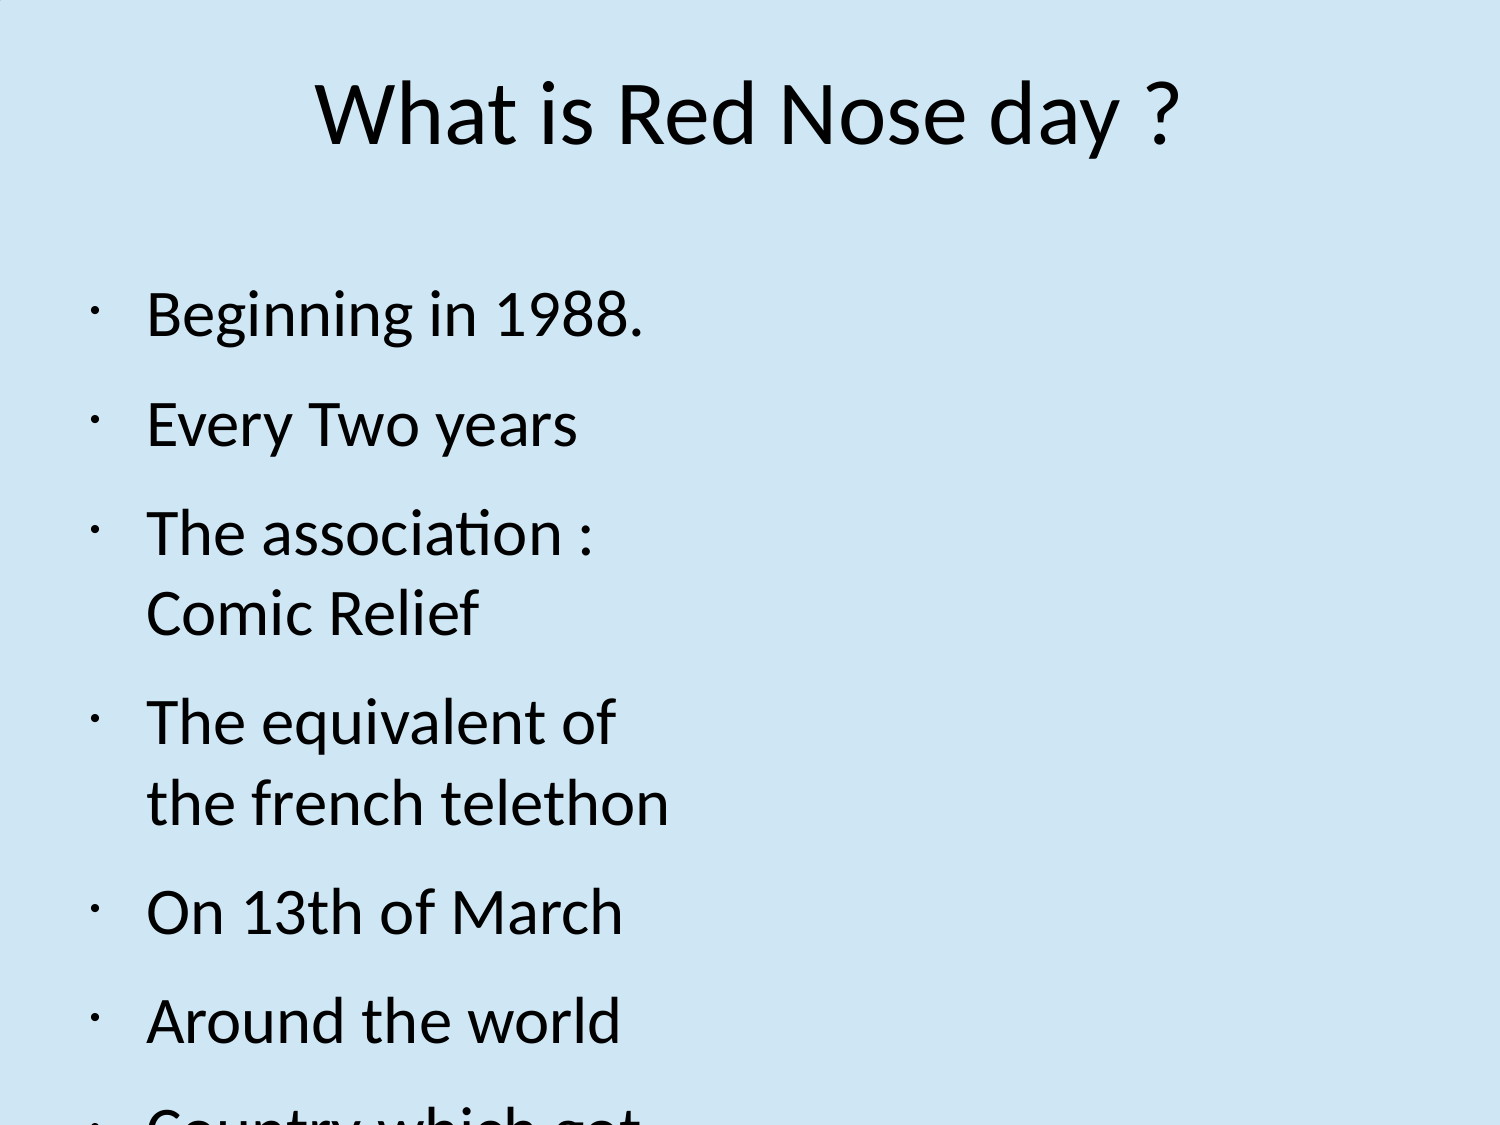

# What is Red Nose day ?
Beginning in 1988.
Every Two years
The association : Comic Relief
The equivalent of the french telethon
On 13th of March
Around the world
Country which got help from Comic Relief: Columbia ; India ; United Kingdom ; Nigeria…